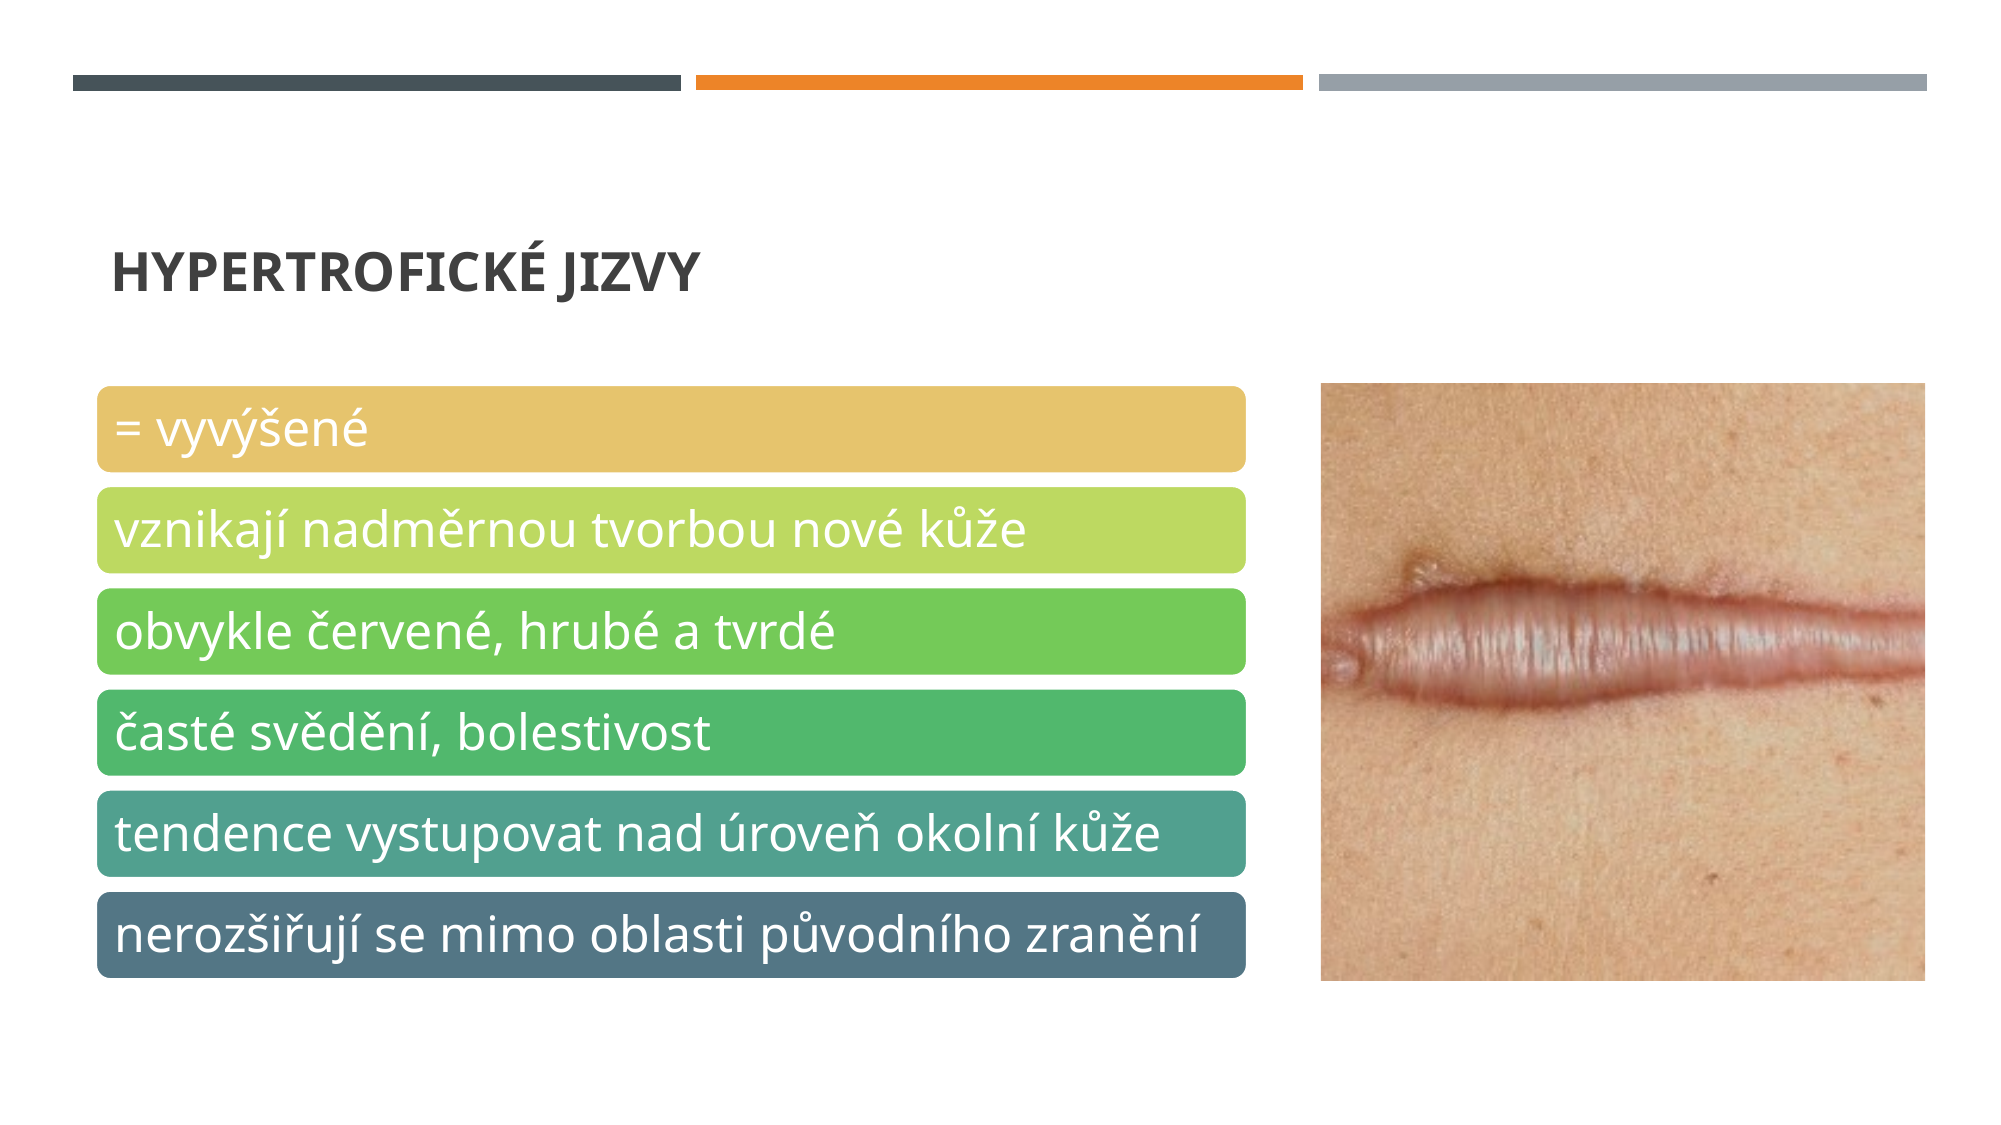

# HYPERTROFICKÉ JIZVY
= vyvýšené
vznikají nadměrnou tvorbou nové kůže
obvykle červené, hrubé a tvrdé
časté svědění, bolestivost
tendence vystupovat nad úroveň okolní kůže
nerozšiřují se mimo oblasti původního zranění